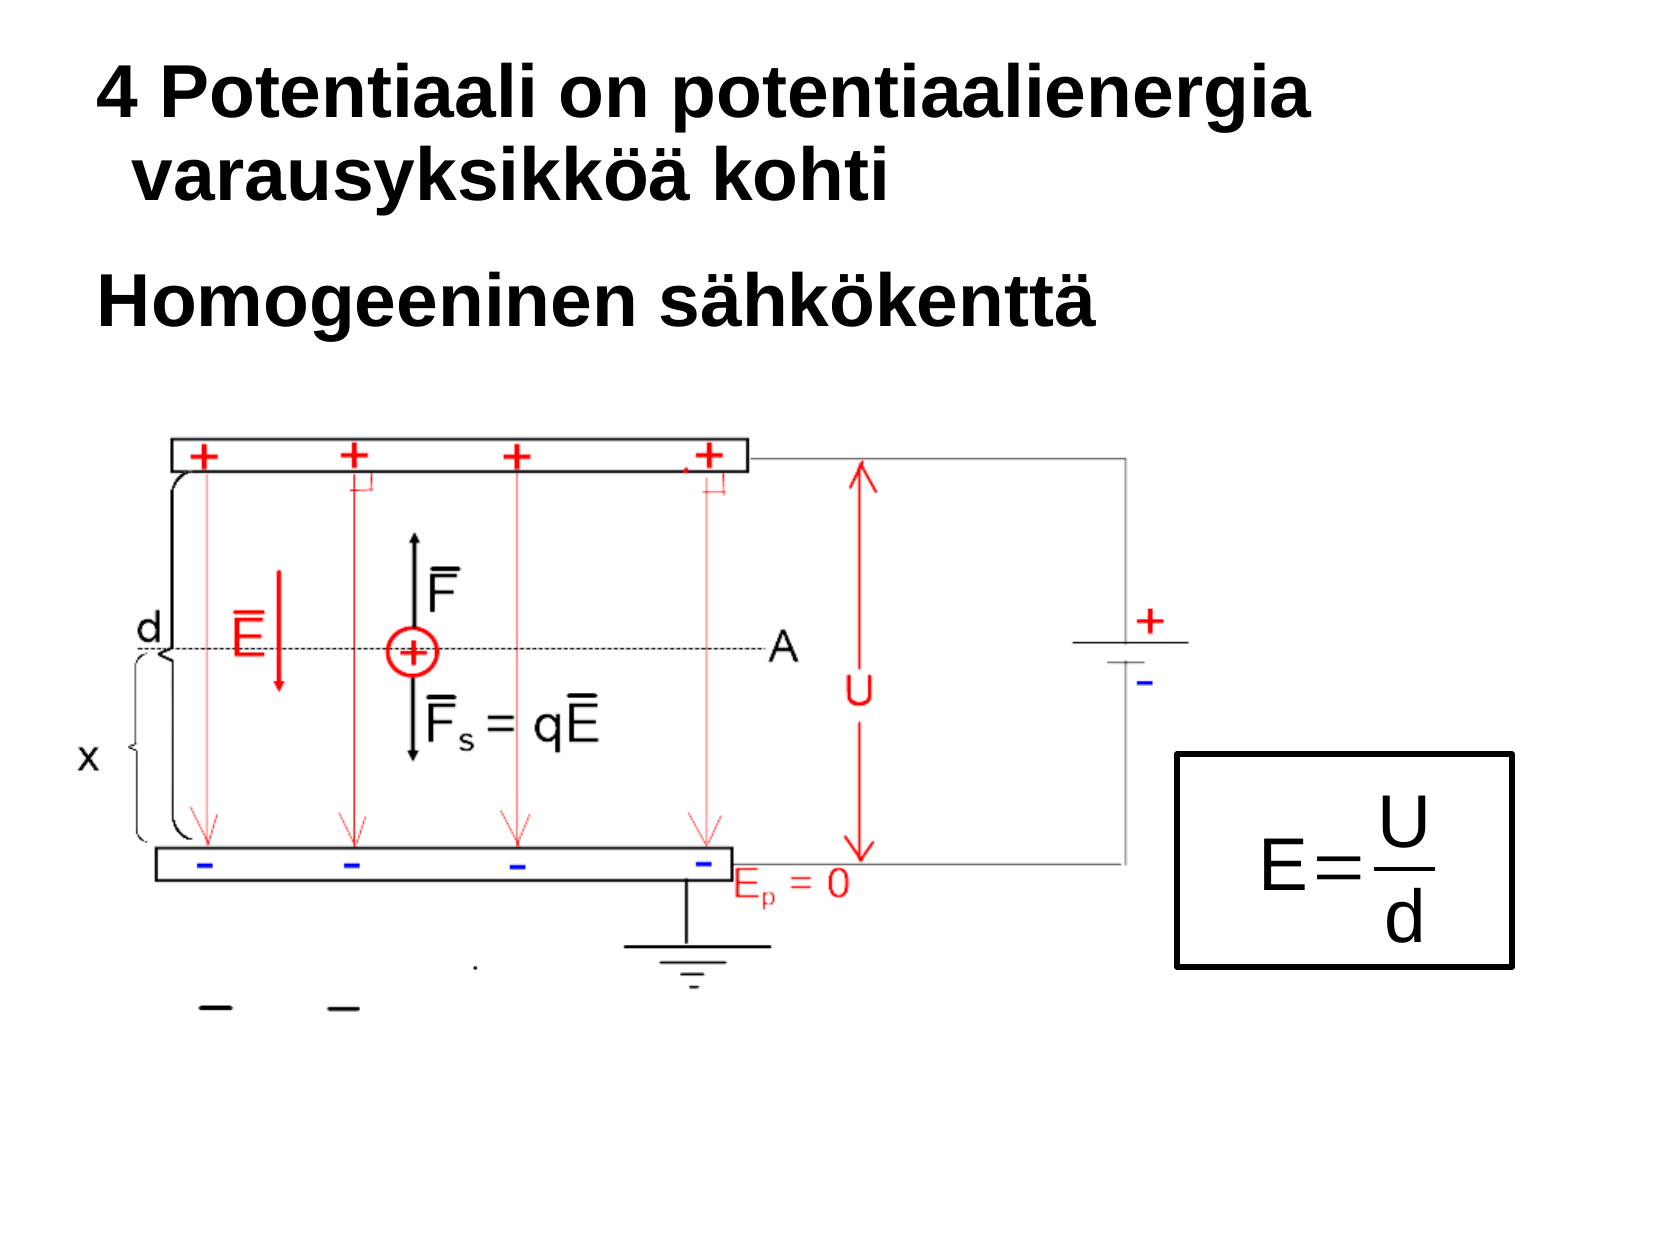

4 Potentiaali on potentiaalienergia varausyksikköä kohti
Homogeeninen sähkökenttä